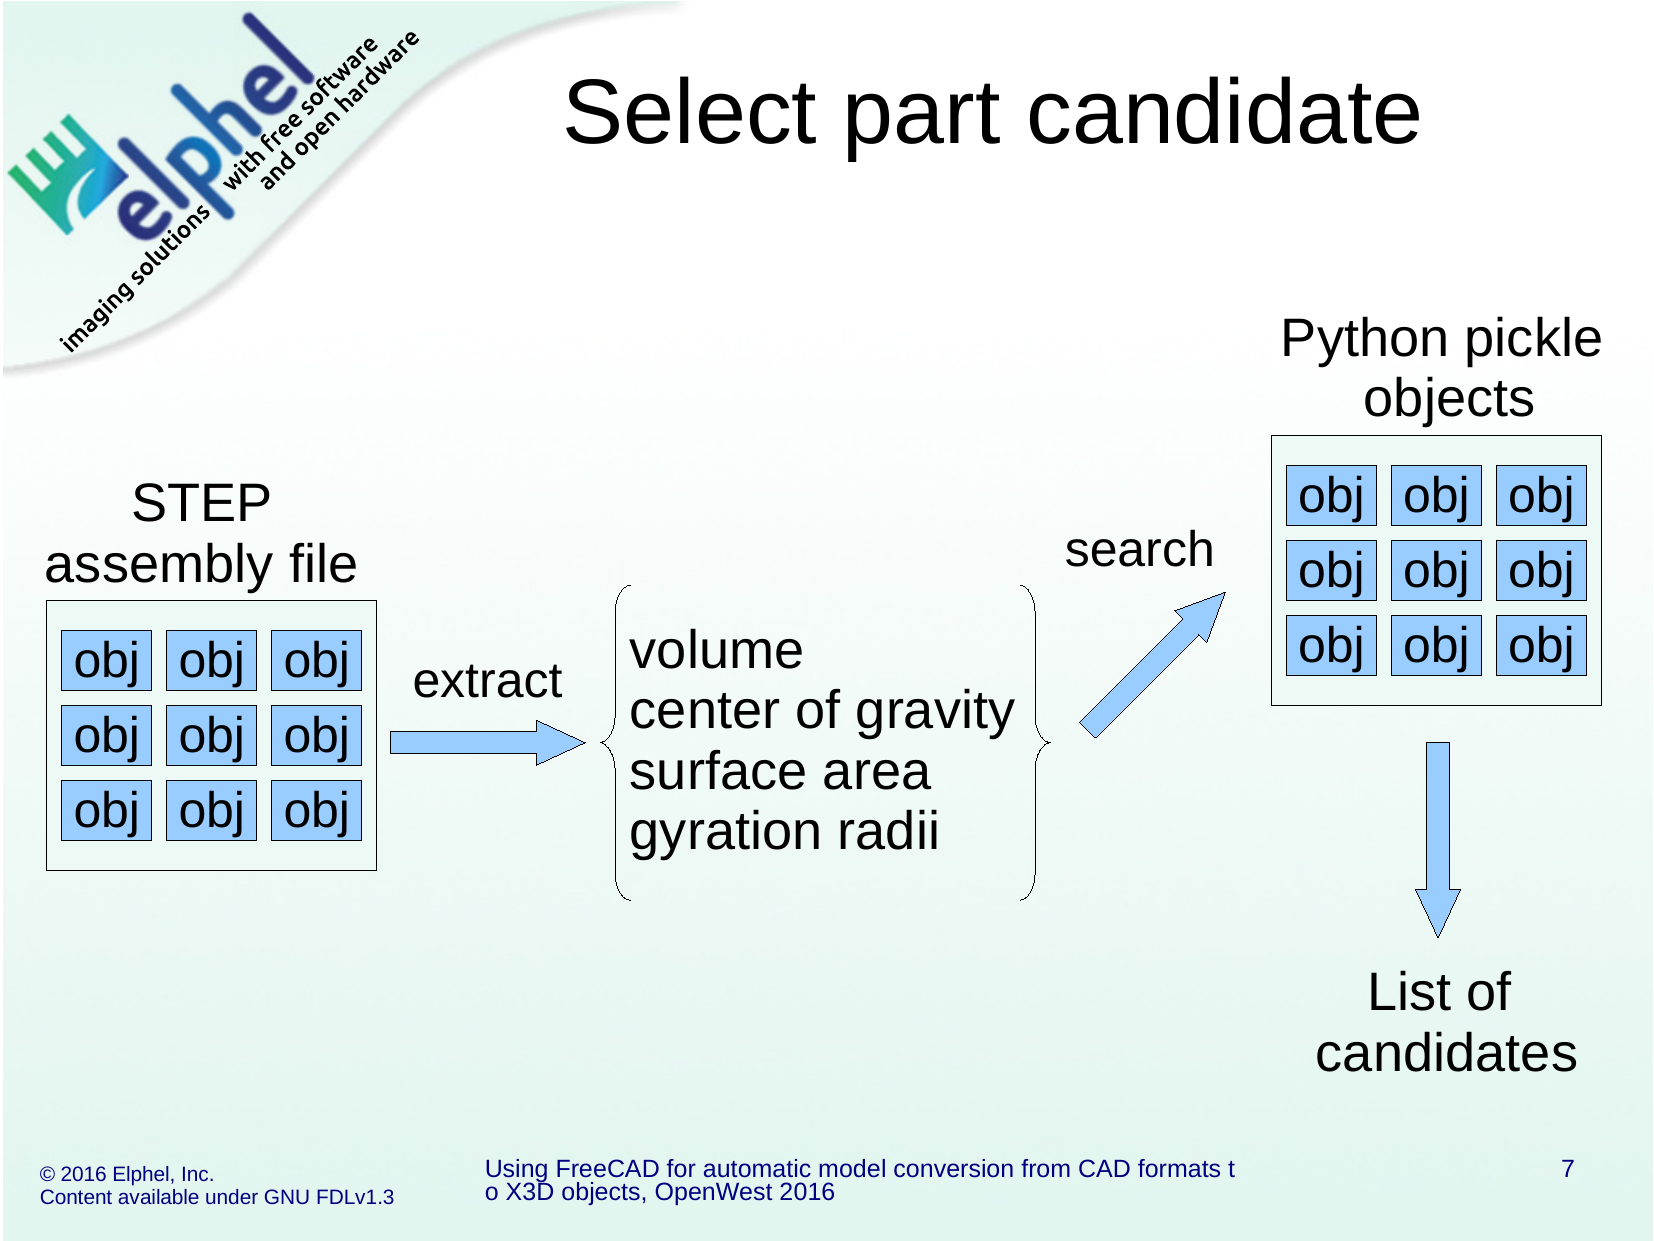

# Select part candidate
Python pickle
objects
obj
obj
obj
obj
obj
obj
obj
obj
obj
obj
obj
obj
obj
obj
obj
obj
obj
obj
STEP assembly file
obj
obj
obj
obj
obj
obj
obj
obj
obj
obj
obj
obj
obj
obj
obj
obj
obj
obj
search
volume
center of gravity
surface area
gyration radii
extract
List of
candidates
Using FreeCAD for automatic model conversion from CAD formats to X3D objects, OpenWest 2016
7